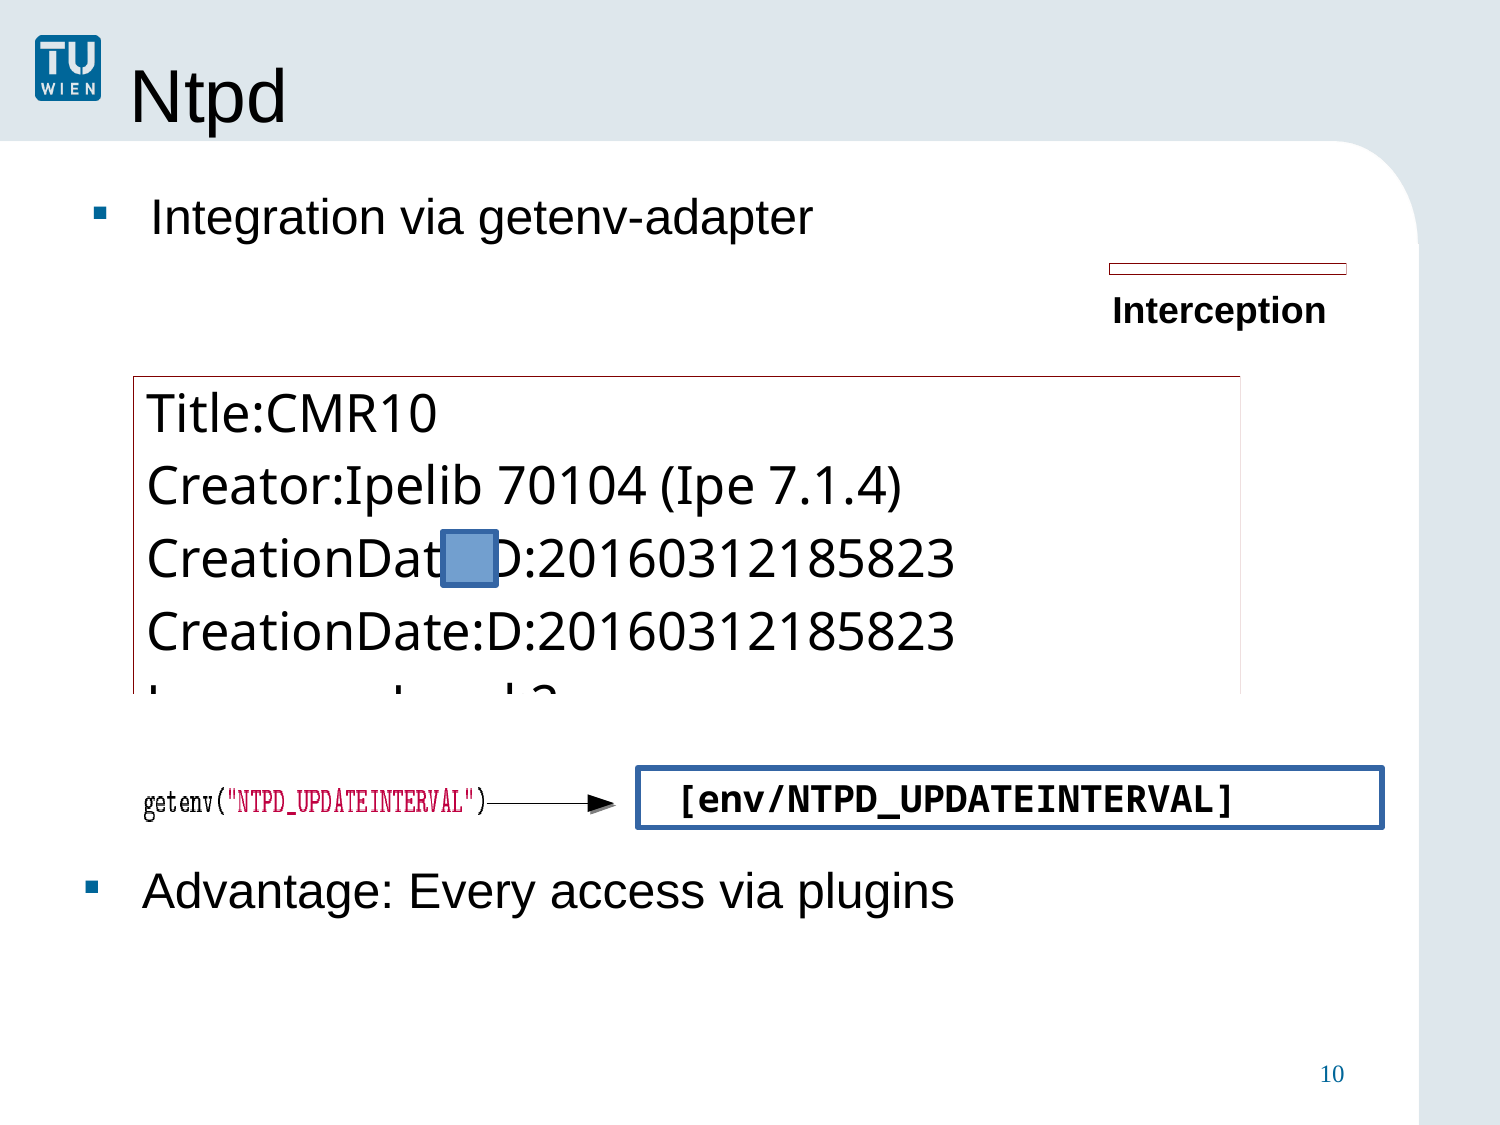

# Ntpd
Integration via getenv-adapter
Interception
 [env/NTPD_UPDATEINTERVAL]
Advantage: Every access via plugins
10